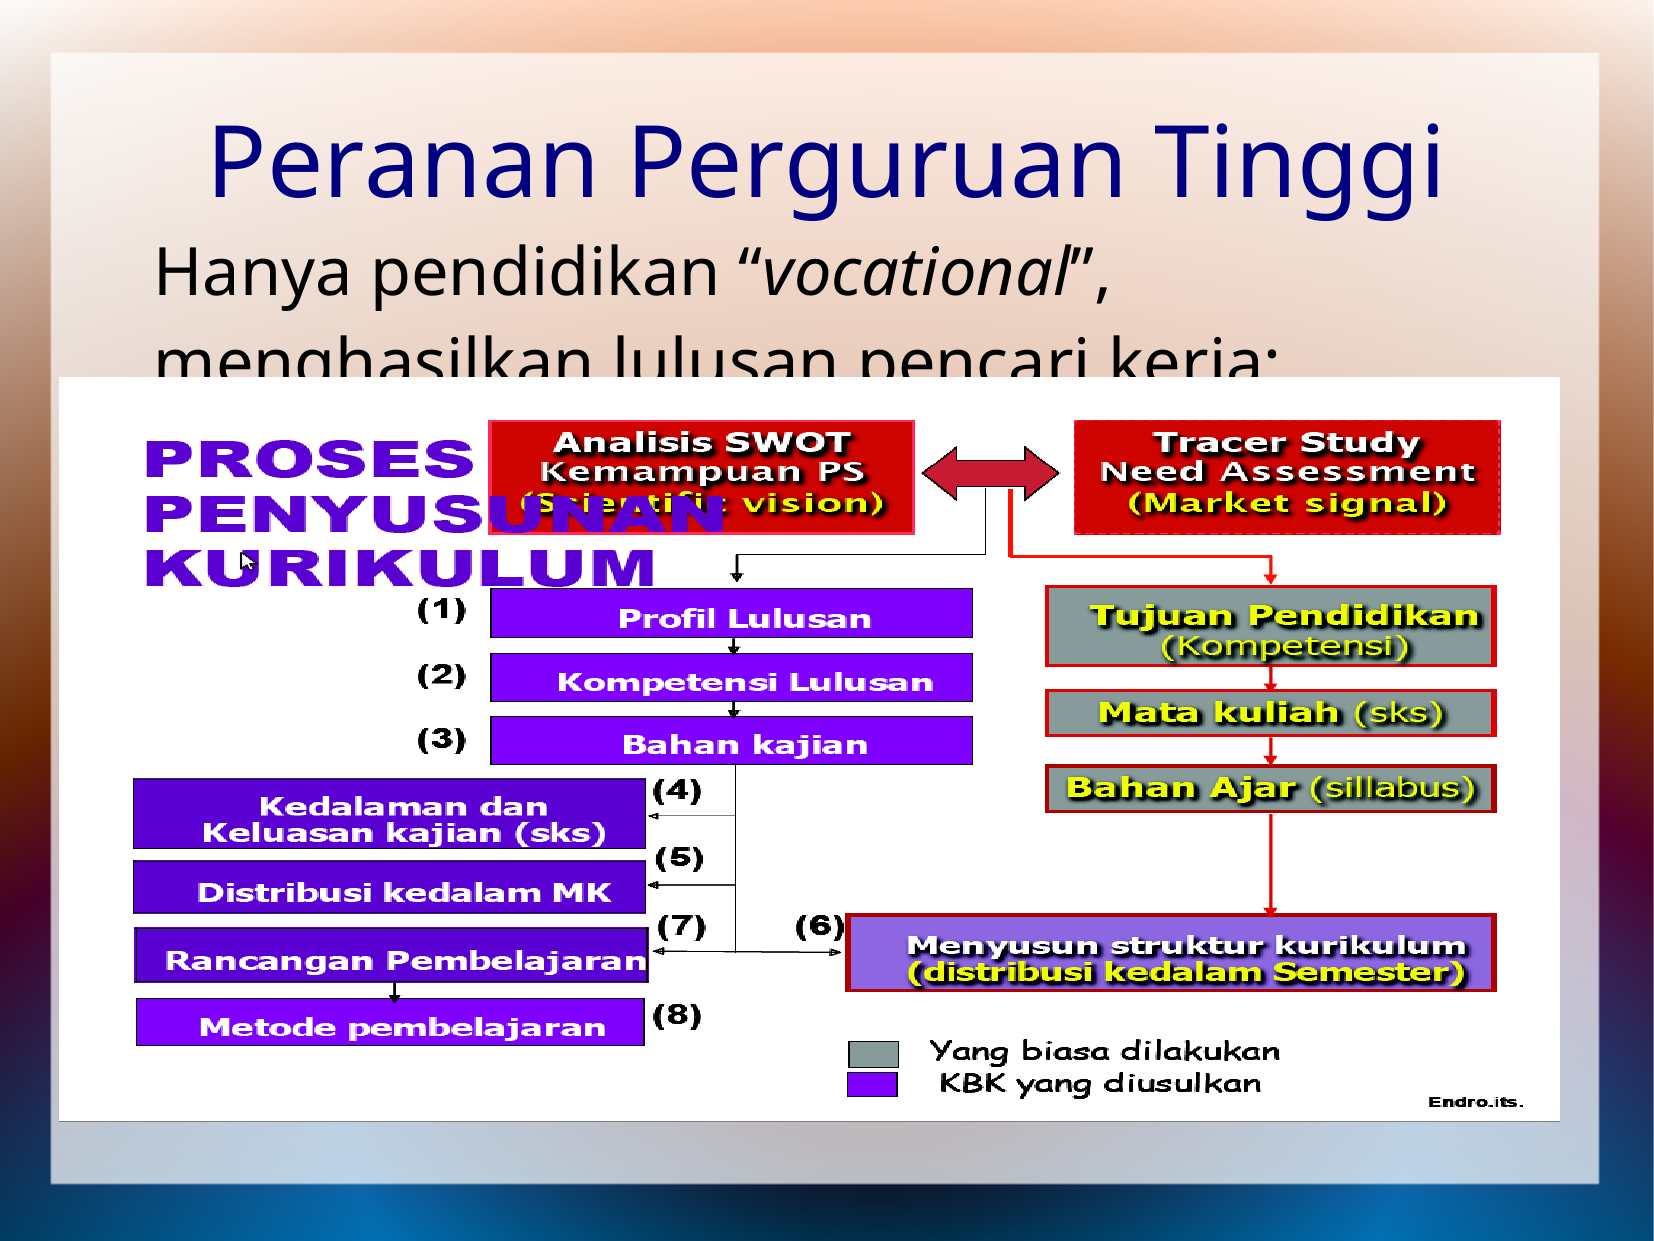

# Peranan Perguruan Tinggi
Hanya pendidikan “vocational”, menghasilkan lulusan pencari kerja: